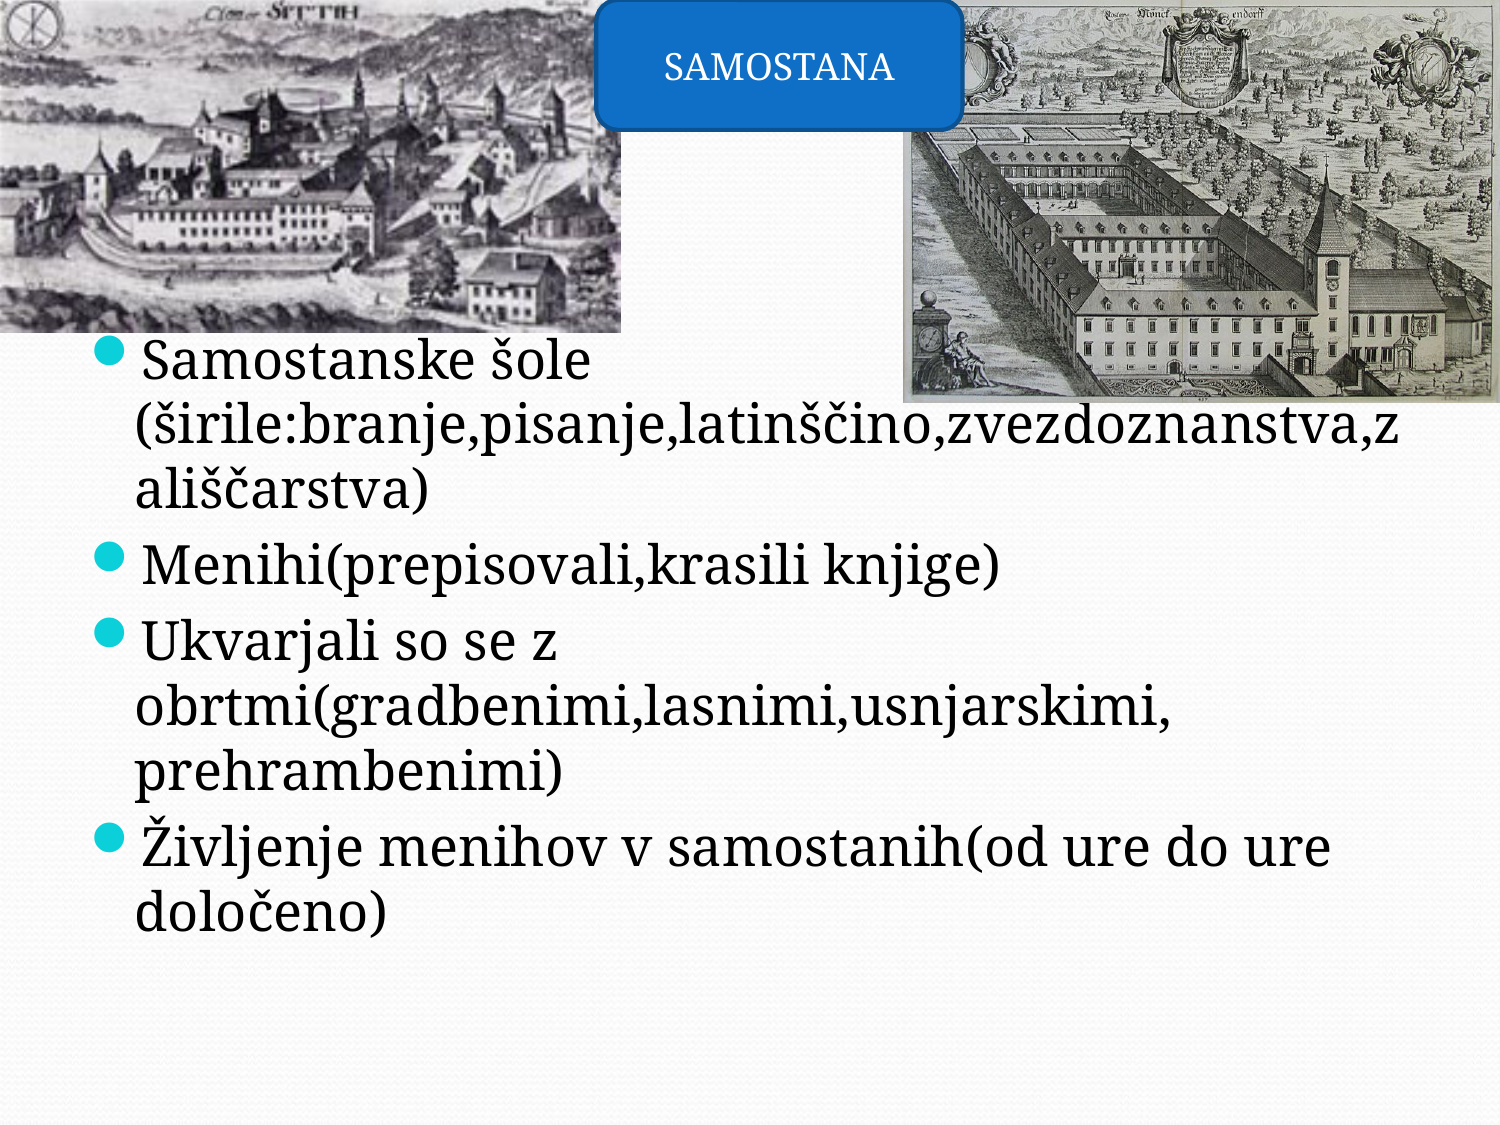

SAMOSTANA
#
Samostanske šole (širile:branje,pisanje,latinščino,zvezdoznanstva,zališčarstva)
Menihi(prepisovali,krasili knjige)
Ukvarjali so se z obrtmi(gradbenimi,lasnimi,usnjarskimi, prehrambenimi)
Življenje menihov v samostanih(od ure do ure določeno)